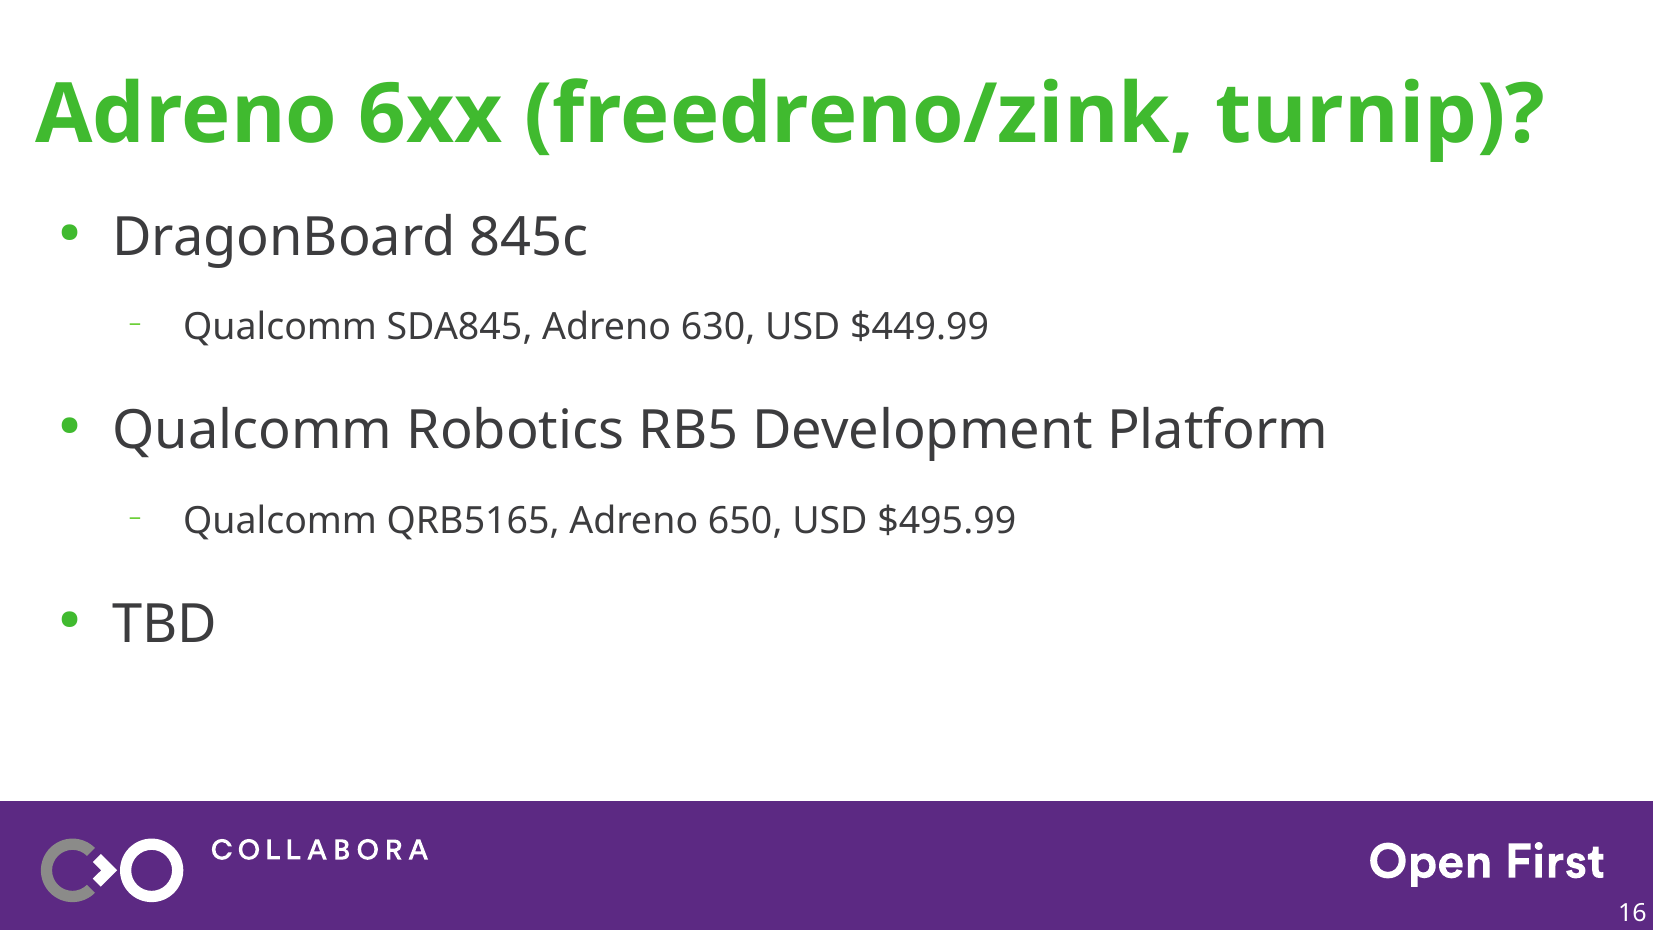

# Adreno 6xx (freedreno/zink, turnip)?
DragonBoard 845c
Qualcomm SDA845, Adreno 630, USD $449.99
Qualcomm Robotics RB5 Development Platform
Qualcomm QRB5165, Adreno 650, USD $495.99
TBD